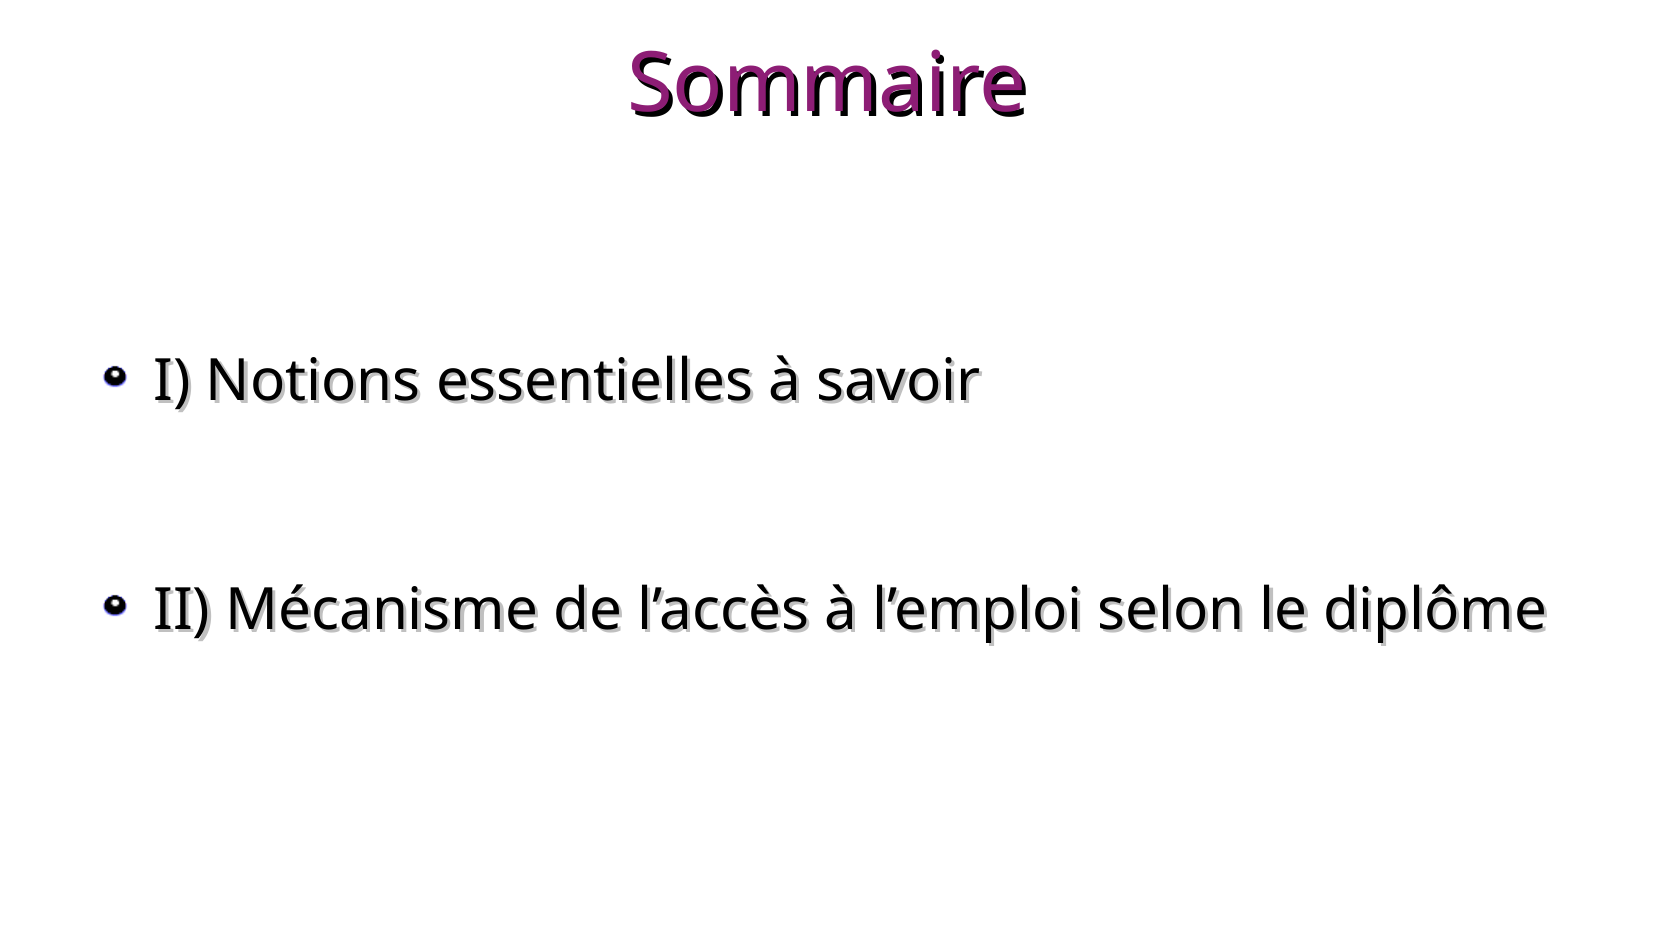

# Sommaire
I) Notions essentielles à savoir
II) Mécanisme de l’accès à l’emploi selon le diplôme